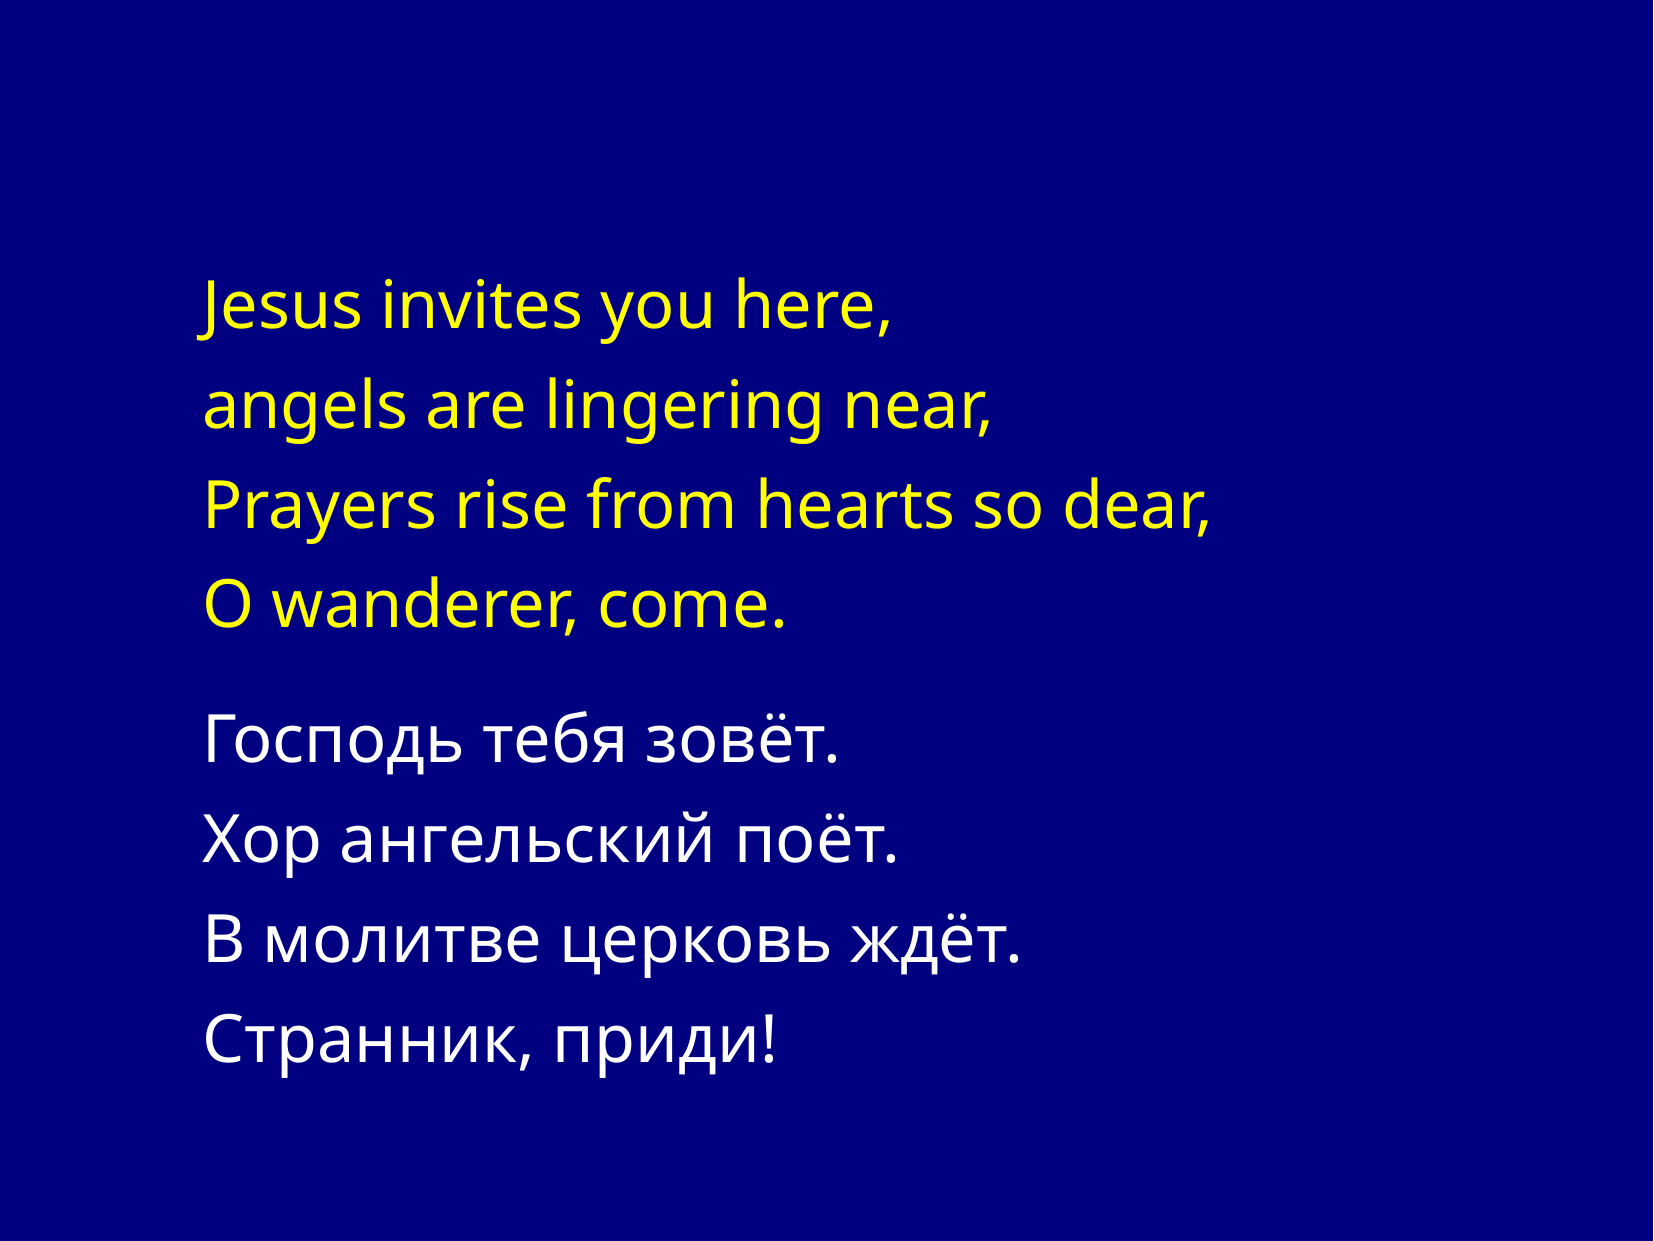

Jesus invites you here,
	angels are lingering near,
	Prayers rise from hearts so dear,
	O wanderer, come.
	Господь тебя зовёт.
	Хор ангельский поёт.
	В молитве церковь ждёт.
	Странник, приди!